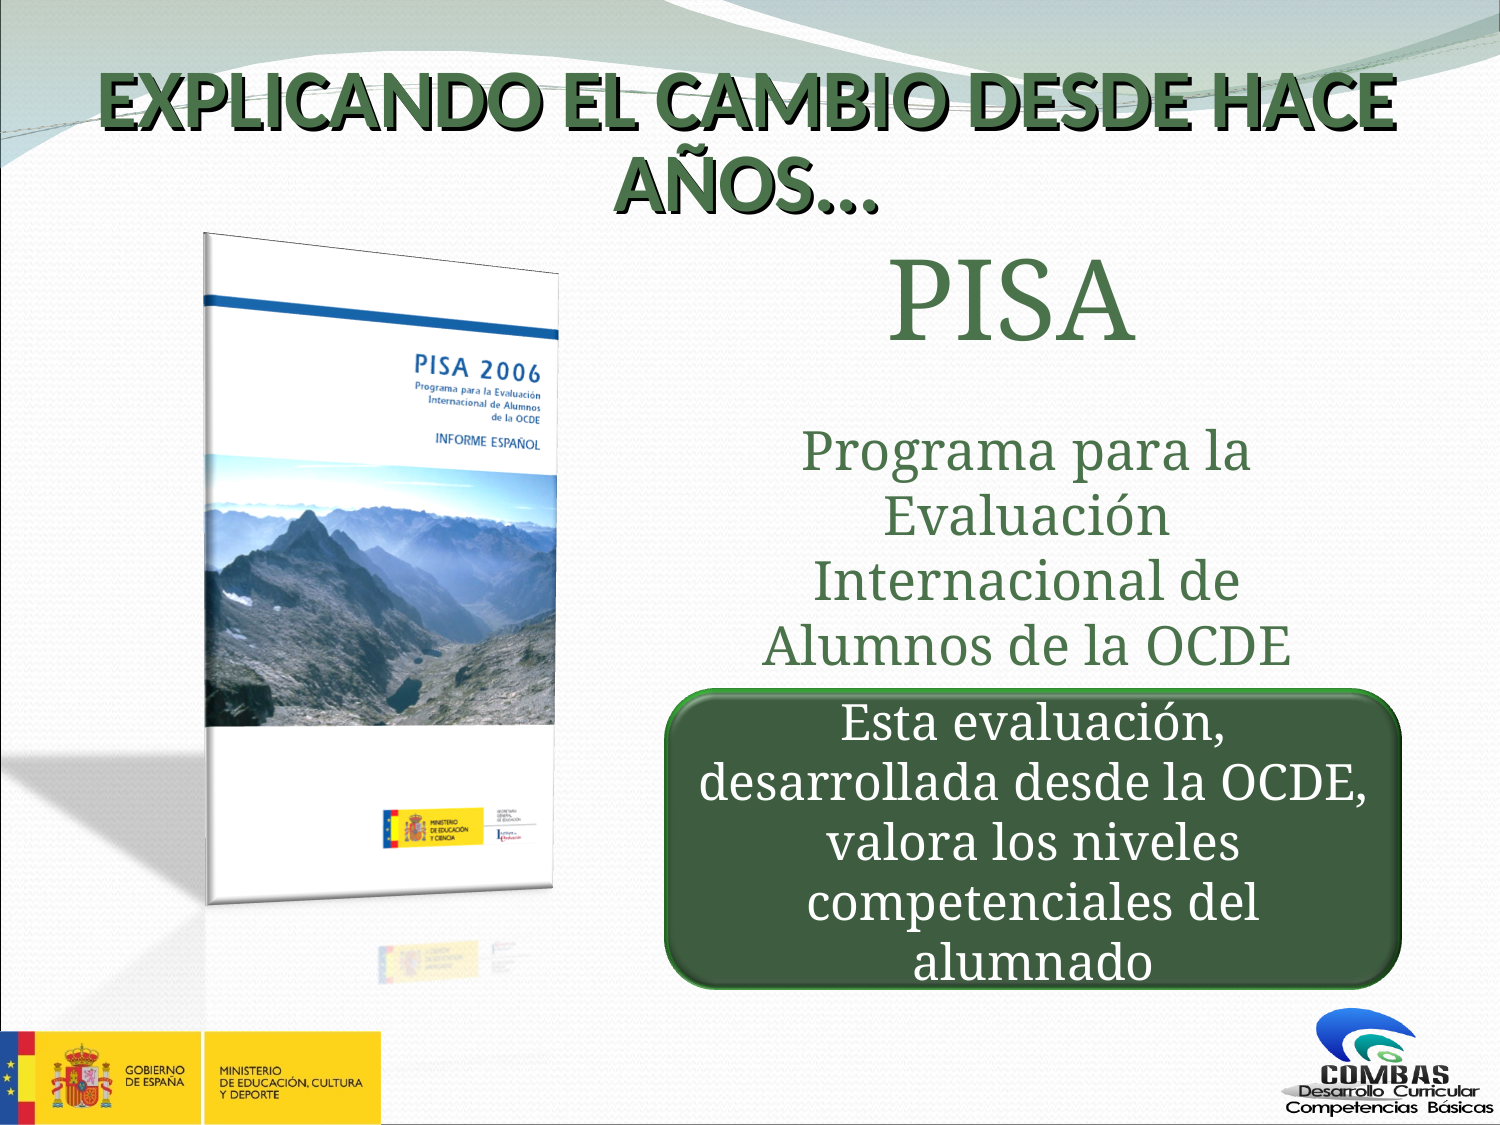

# EXPLICANDO EL CAMBIO DESDE HACE AÑOS...
PISA
Programa para la Evaluación Internacional de Alumnos de la OCDE
Esta evaluación, desarrollada desde la OCDE, valora los niveles competenciales del alumnado